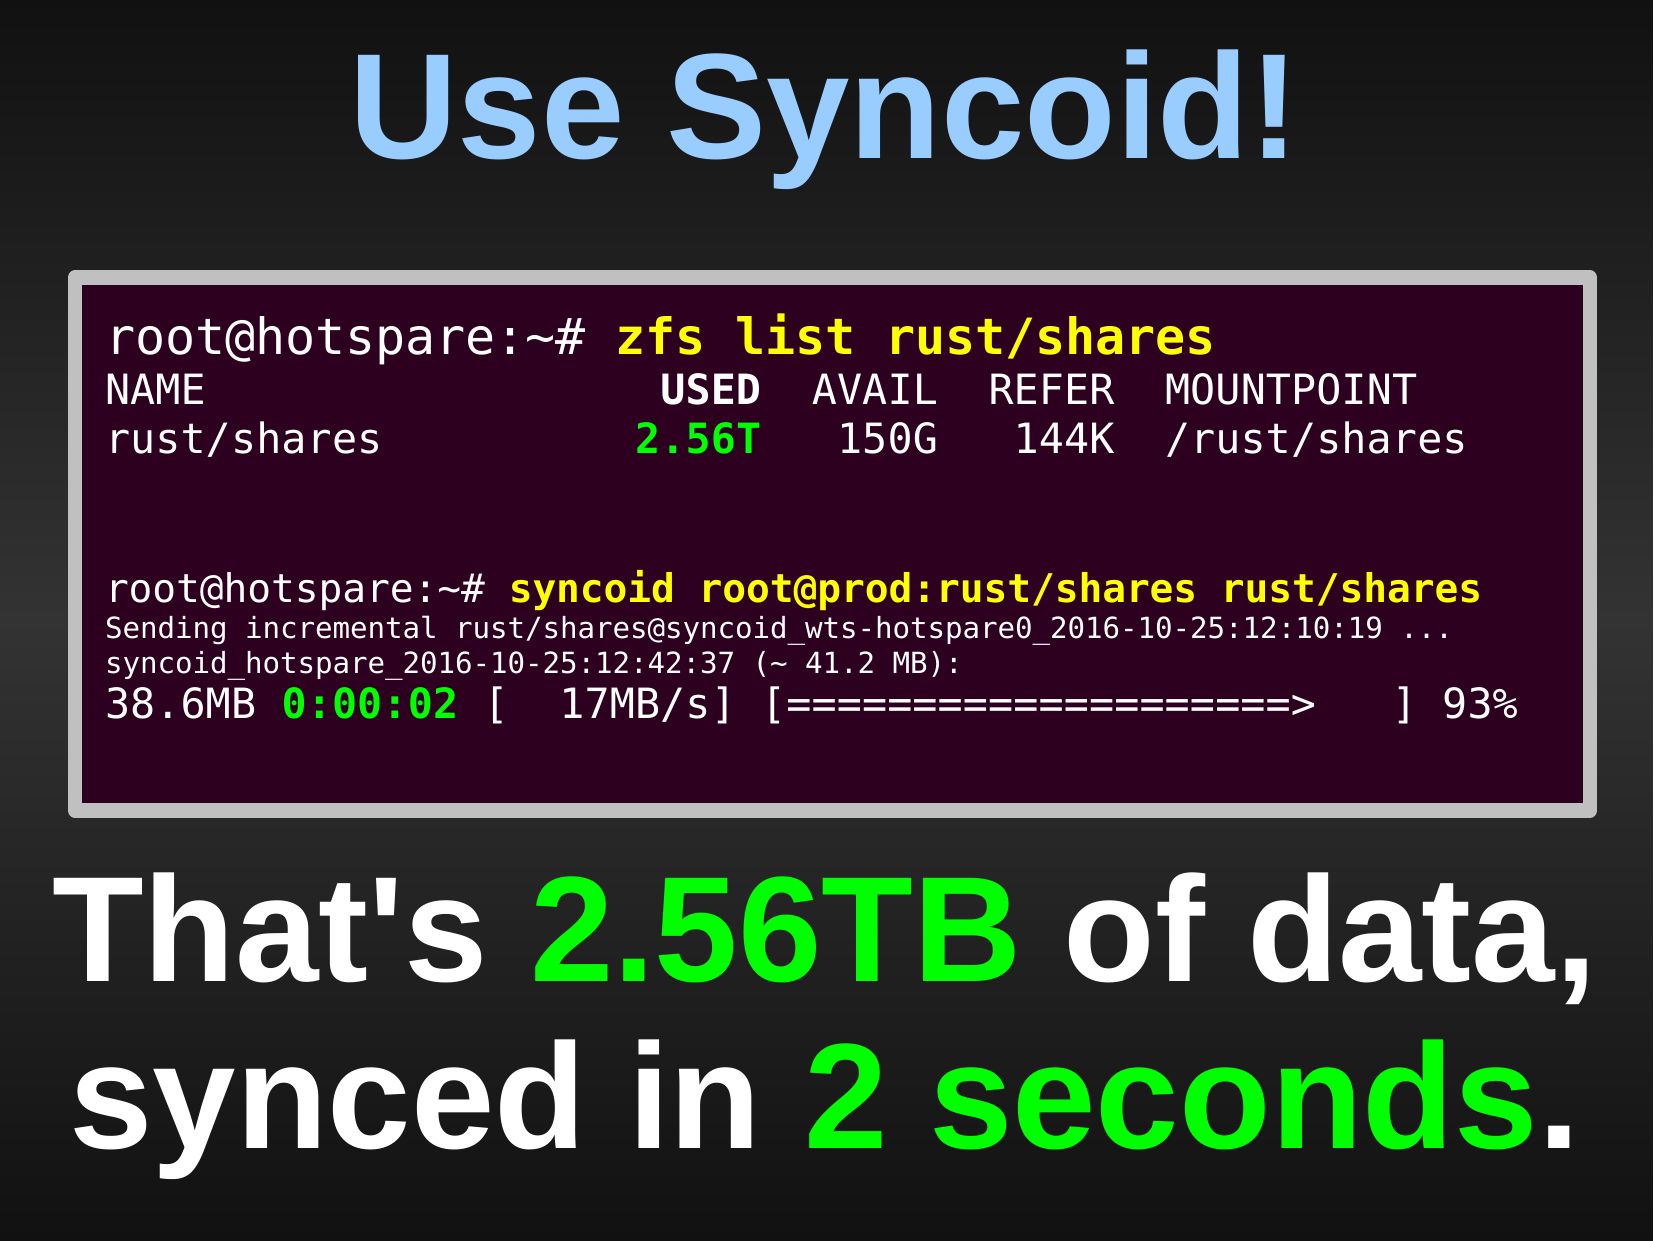

# Use Syncoid!
root@hotspare:~# zfs list rust/shares
NAME USED AVAIL REFER MOUNTPOINT
rust/shares 2.56T 150G 144K /rust/shares
root@hotspare:~# syncoid root@prod:rust/shares rust/shares
Sending incremental rust/shares@syncoid_wts-hotspare0_2016-10-25:12:10:19 ... syncoid_hotspare_2016-10-25:12:42:37 (~ 41.2 MB):
38.6MB 0:00:02 [ 17MB/s] [====================> ] 93%
That's 2.56TB of data, synced in 2 seconds.